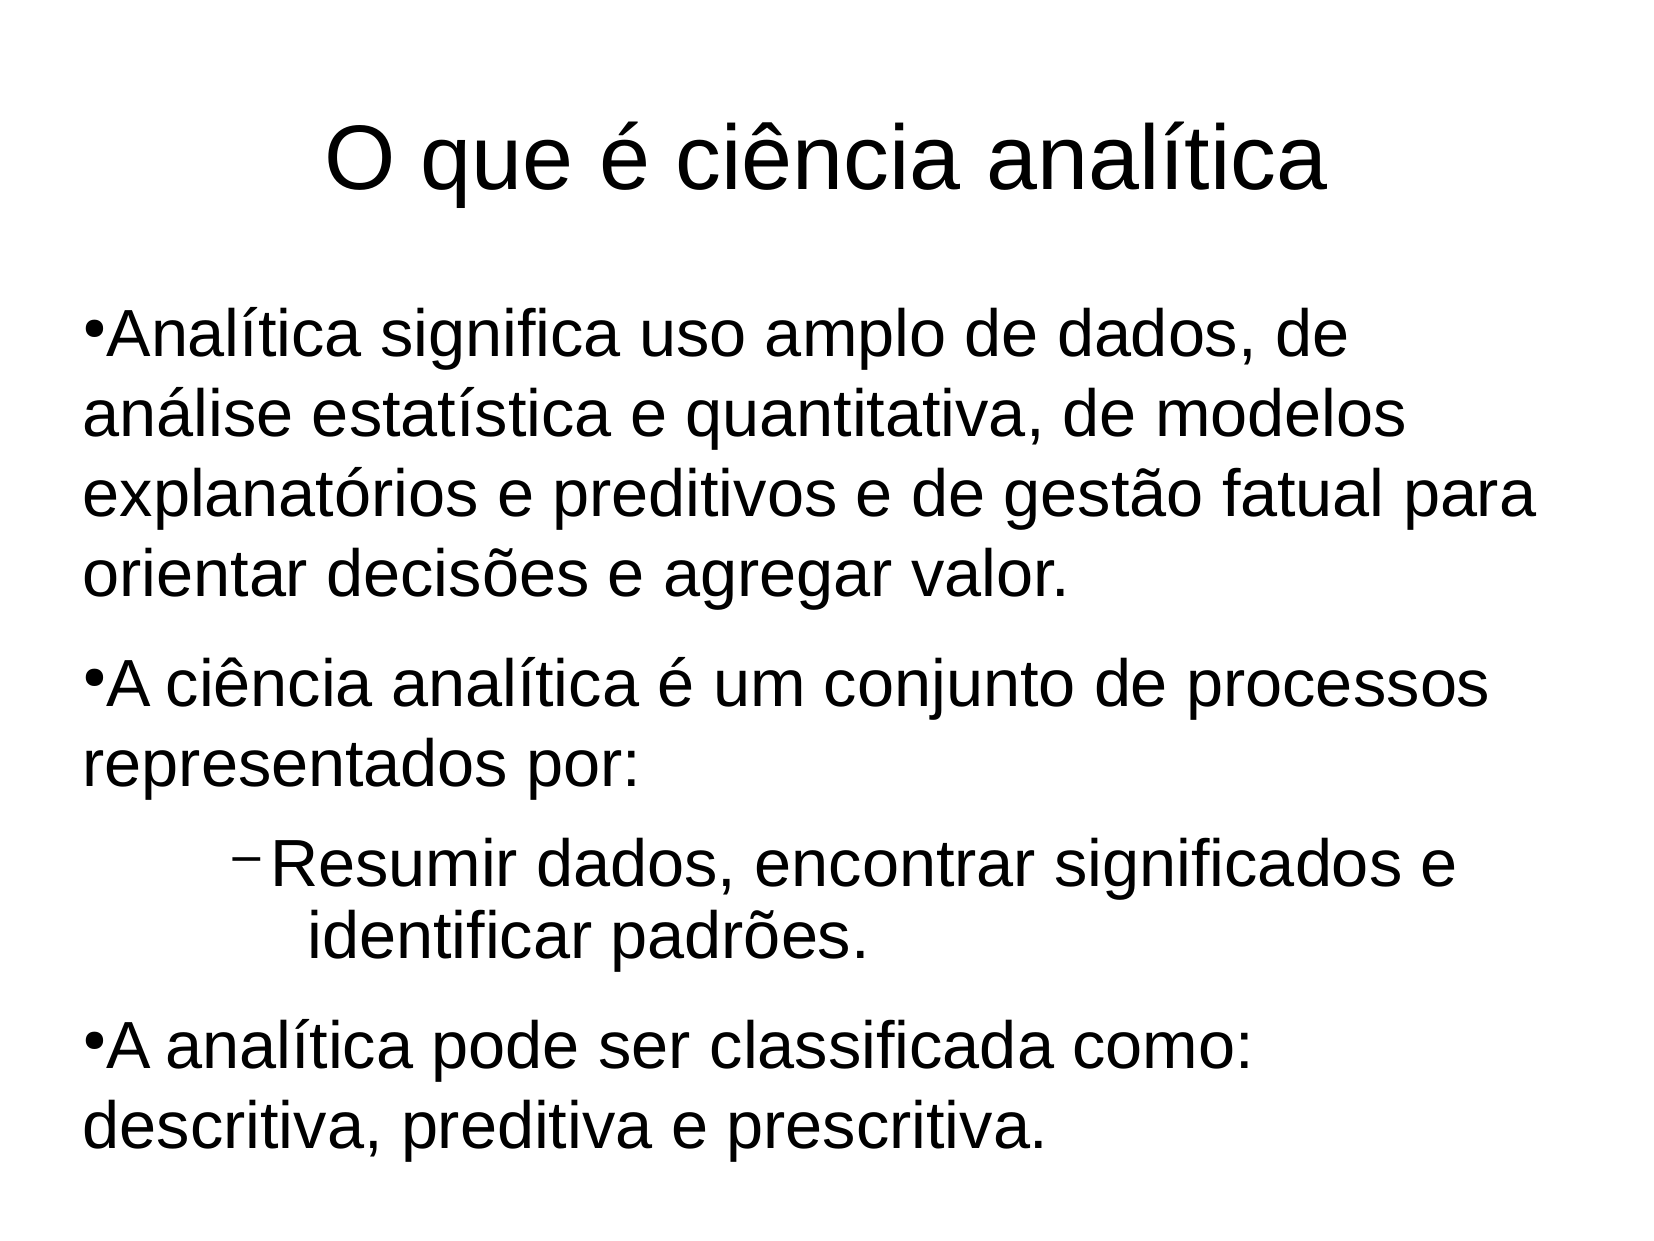

# O que é ciência analítica
Analítica significa uso amplo de dados, de análise estatística e quantitativa, de modelos explanatórios e preditivos e de gestão fatual para orientar decisões e agregar valor.
A ciência analítica é um conjunto de processos representados por:
Resumir dados, encontrar significados e identificar padrões.
A analítica pode ser classificada como: descritiva, preditiva e prescritiva.